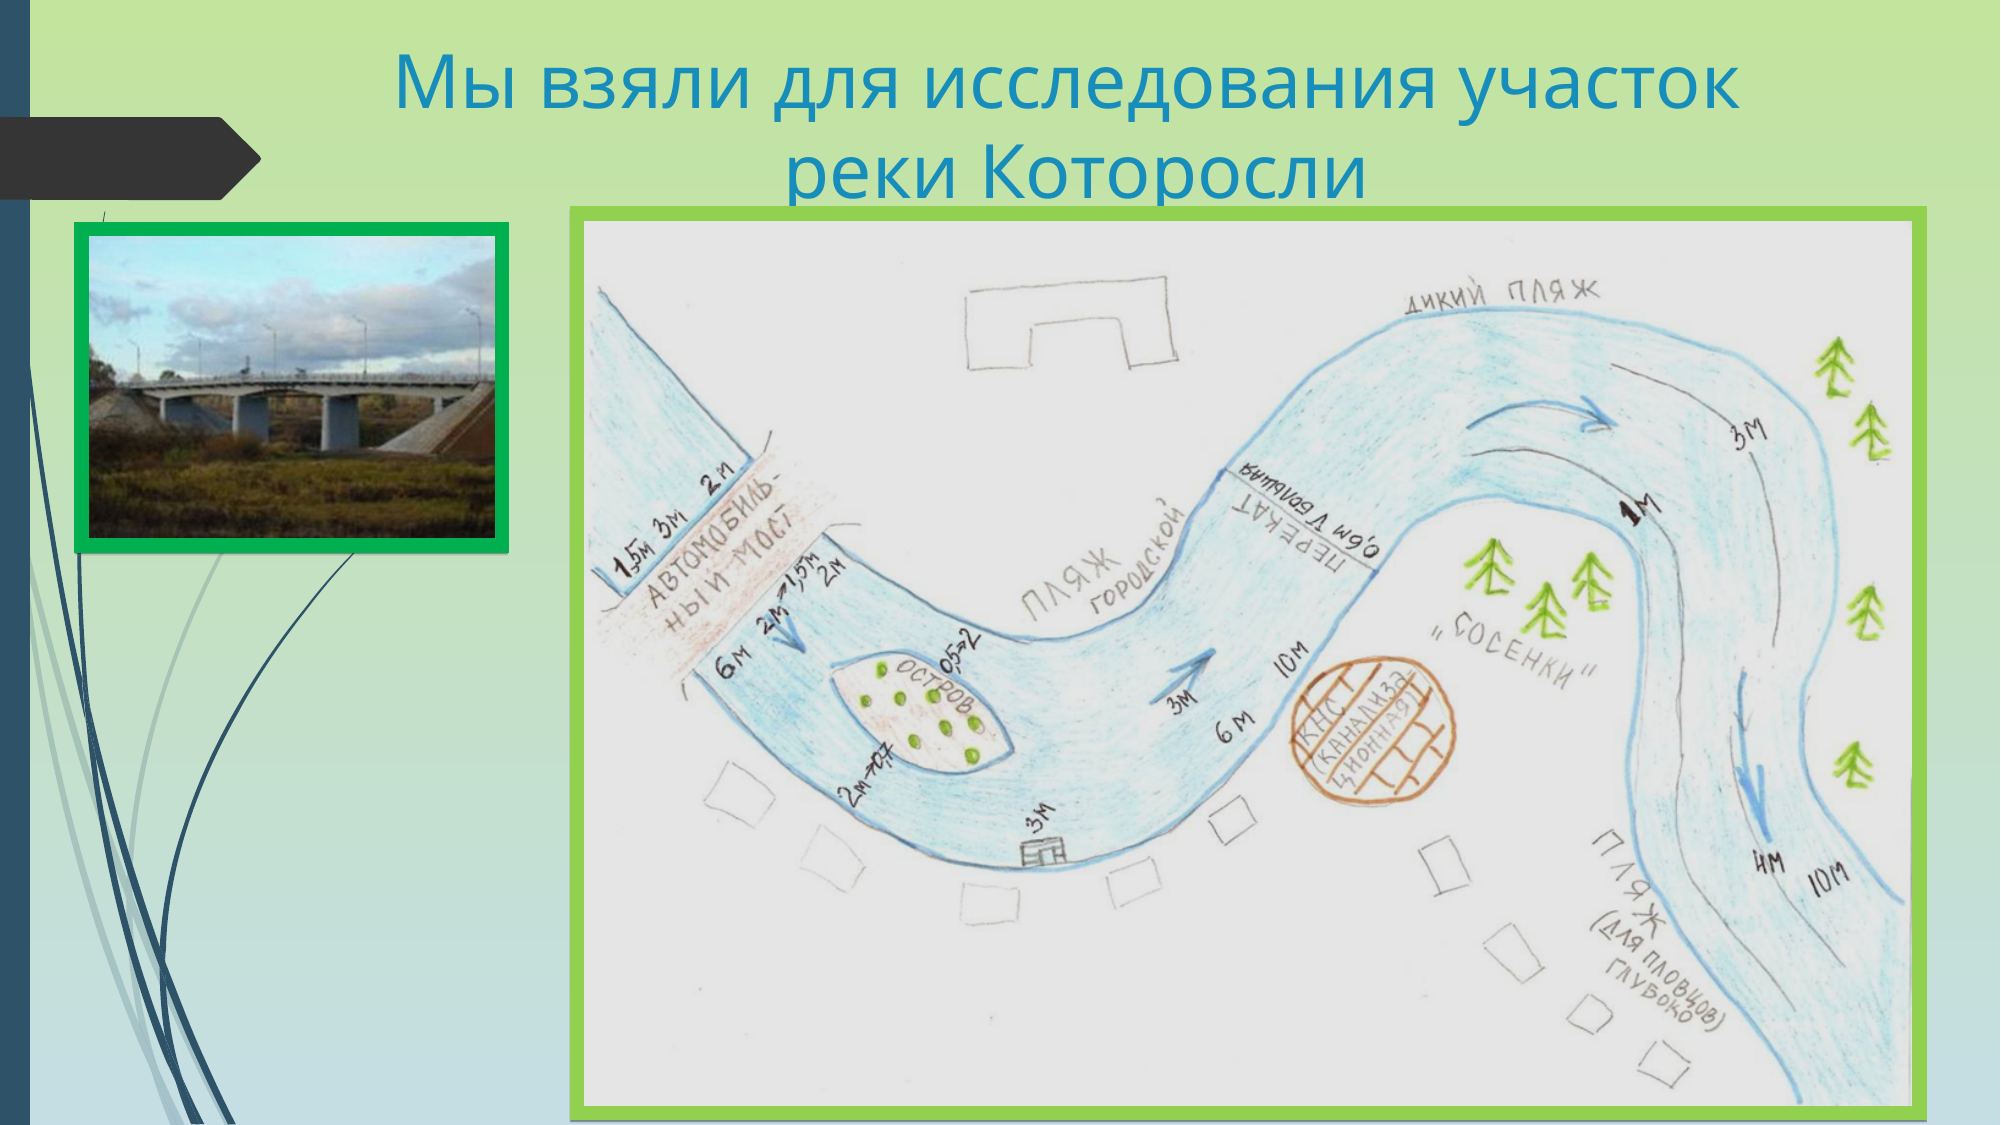

# Мы взяли для исследования участок реки Которосли